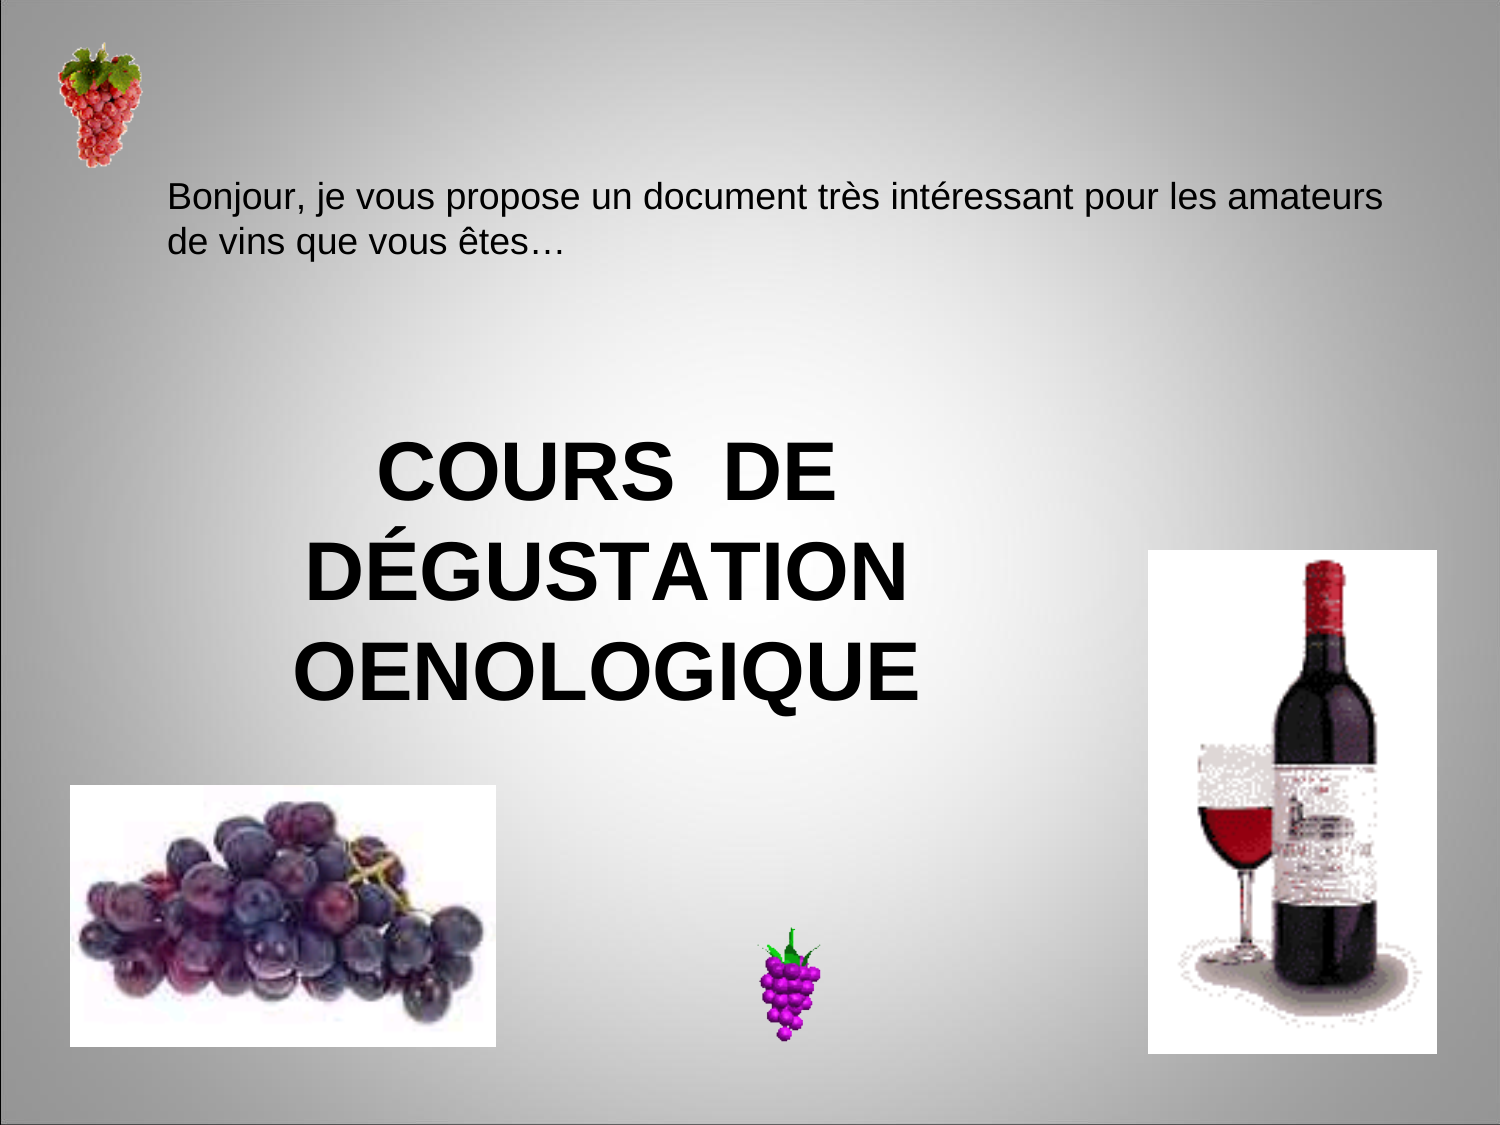

Bonjour, je vous propose un document très intéressant pour les amateurs de vins que vous êtes…
COURS DE DÉGUSTATION OENOLOGIQUE